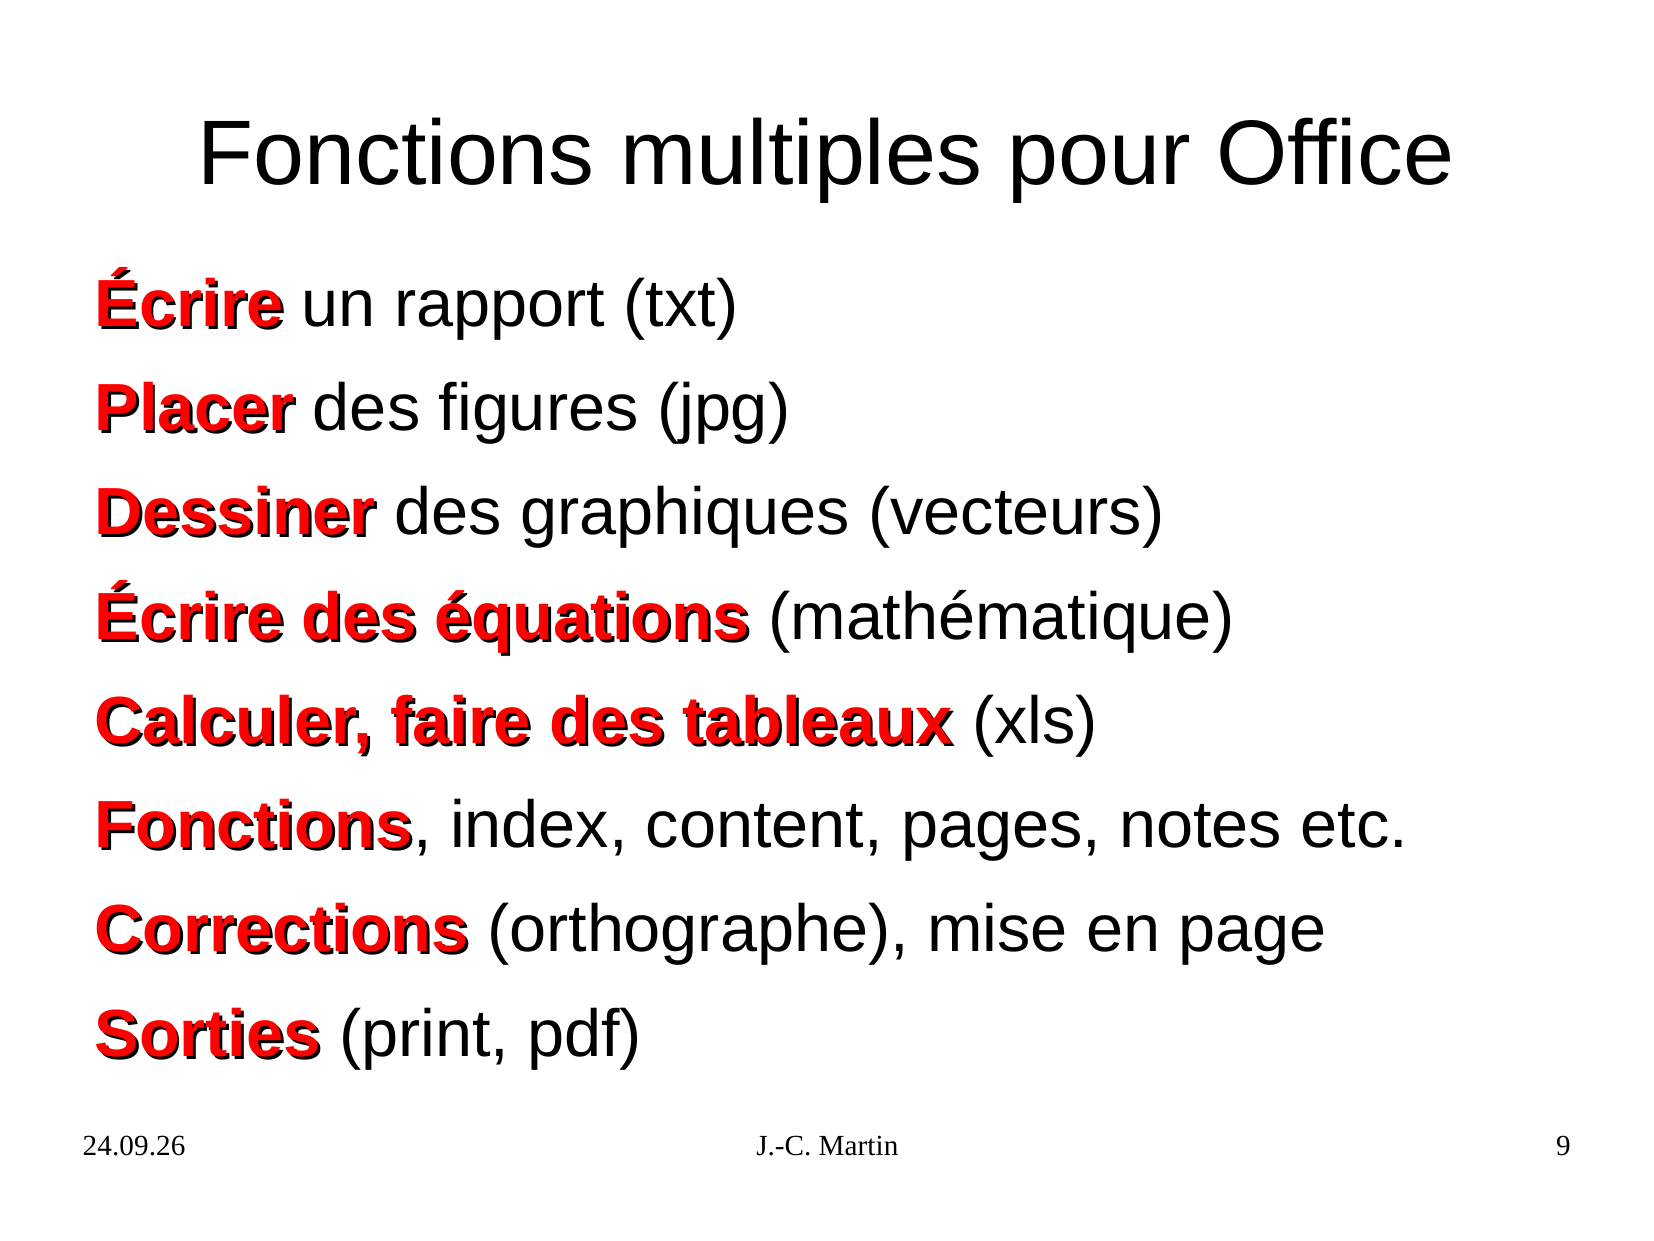

# Fonctions multiples pour Office
Écrire un rapport (txt)
Placer des figures (jpg)
Dessiner des graphiques (vecteurs)
Écrire des équations (mathématique)
Calculer, faire des tableaux (xls)
Fonctions, index, content, pages, notes etc.
Corrections (orthographe), mise en page
Sorties (print, pdf)
J.-C. Martin
9